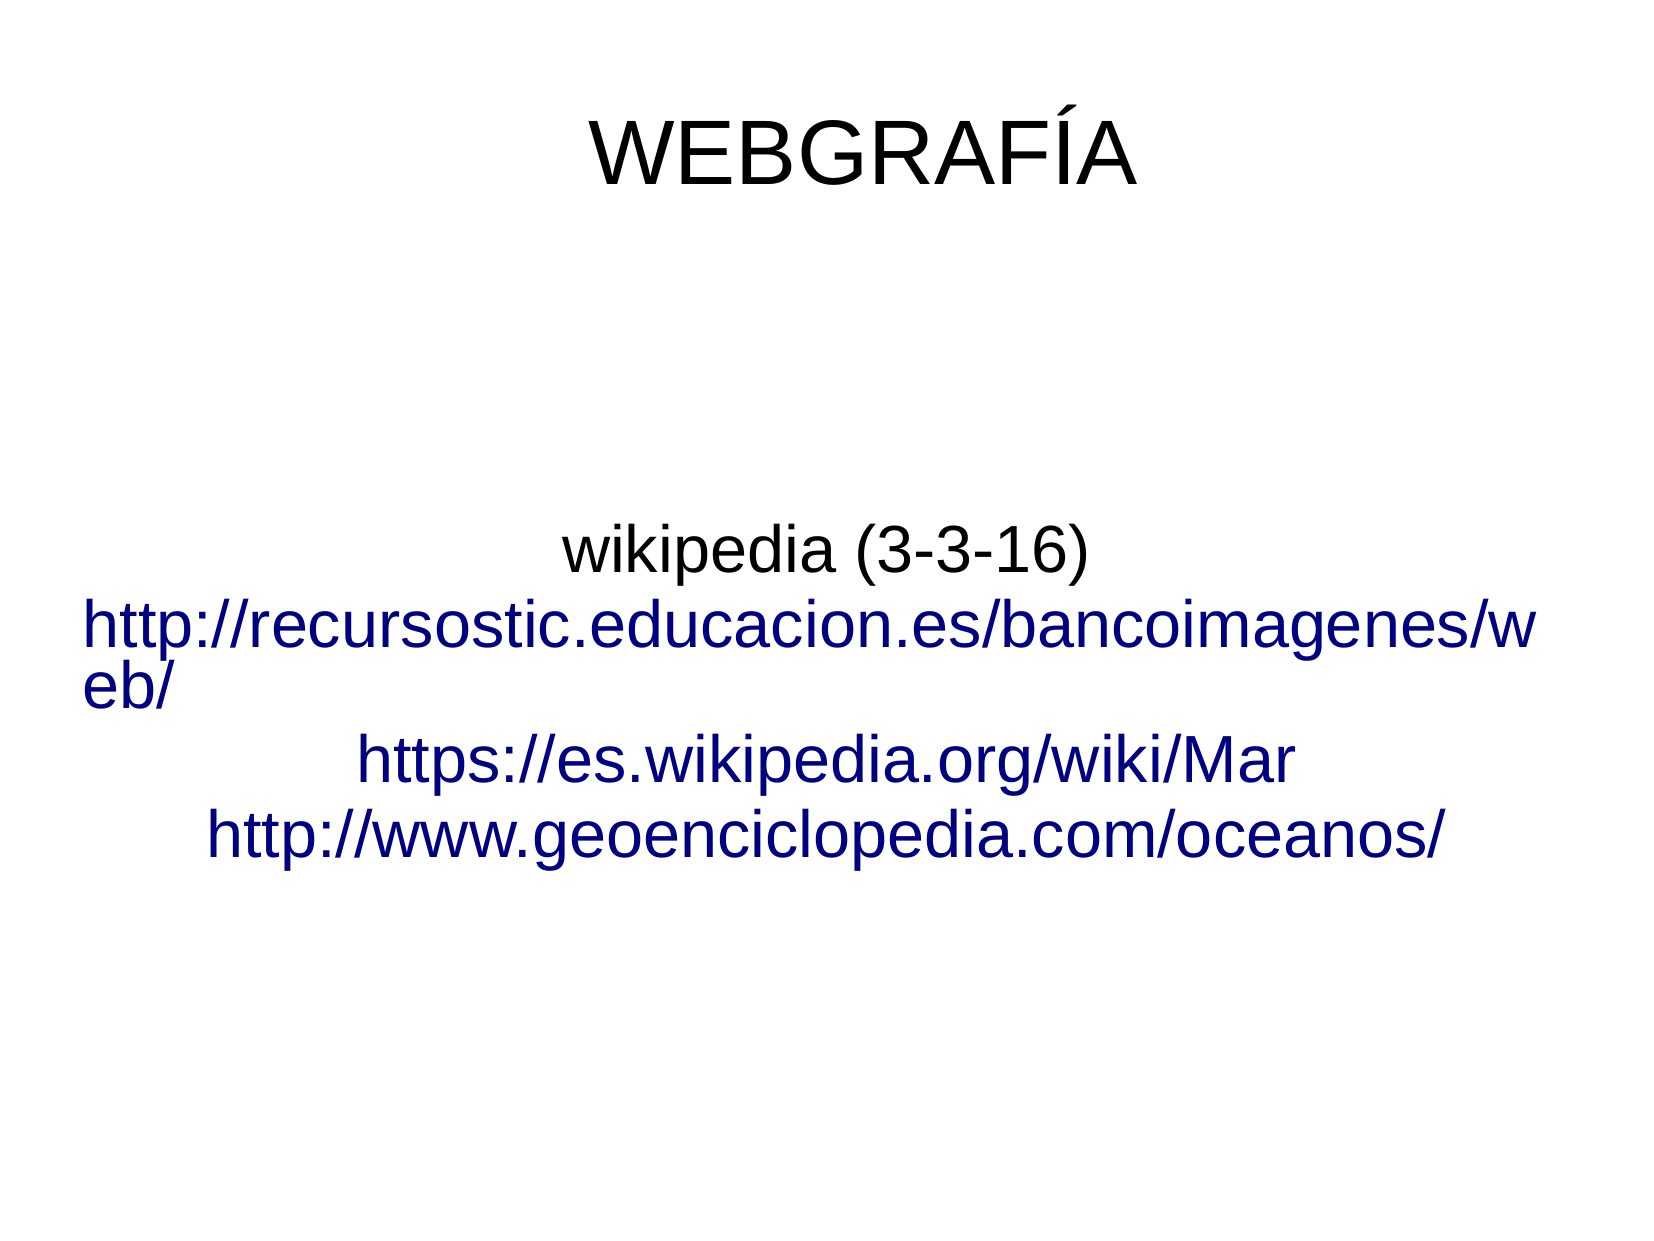

# WEBGRAFÍA
wikipedia (3-3-16)
http://recursostic.educacion.es/bancoimagenes/web/
https://es.wikipedia.org/wiki/Mar
http://www.geoenciclopedia.com/oceanos/